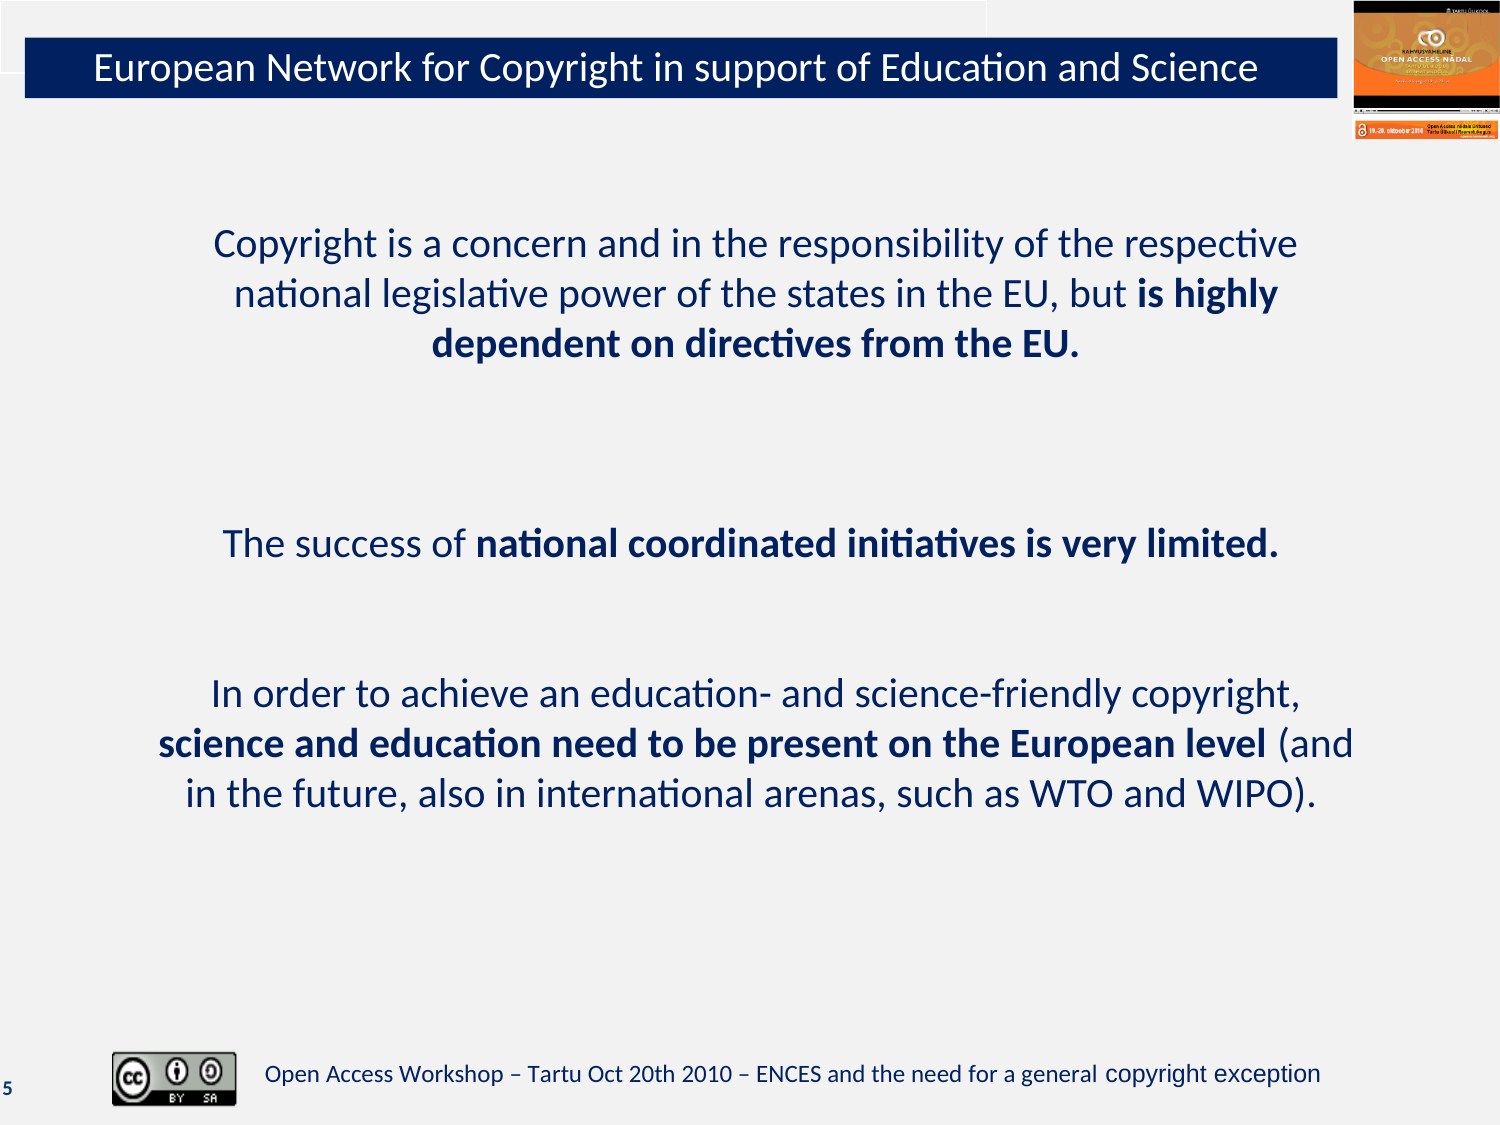

European Network for Copyright in support of Education and Science
Copyright is a concern and in the responsibility of the respective national legislative power of the states in the EU, but is highly dependent on directives from the EU.
The success of national coordinated initiatives is very limited.
In order to achieve an education- and science-friendly copyright, science and education need to be present on the European level (and in the future, also in international arenas, such as WTO and WIPO).